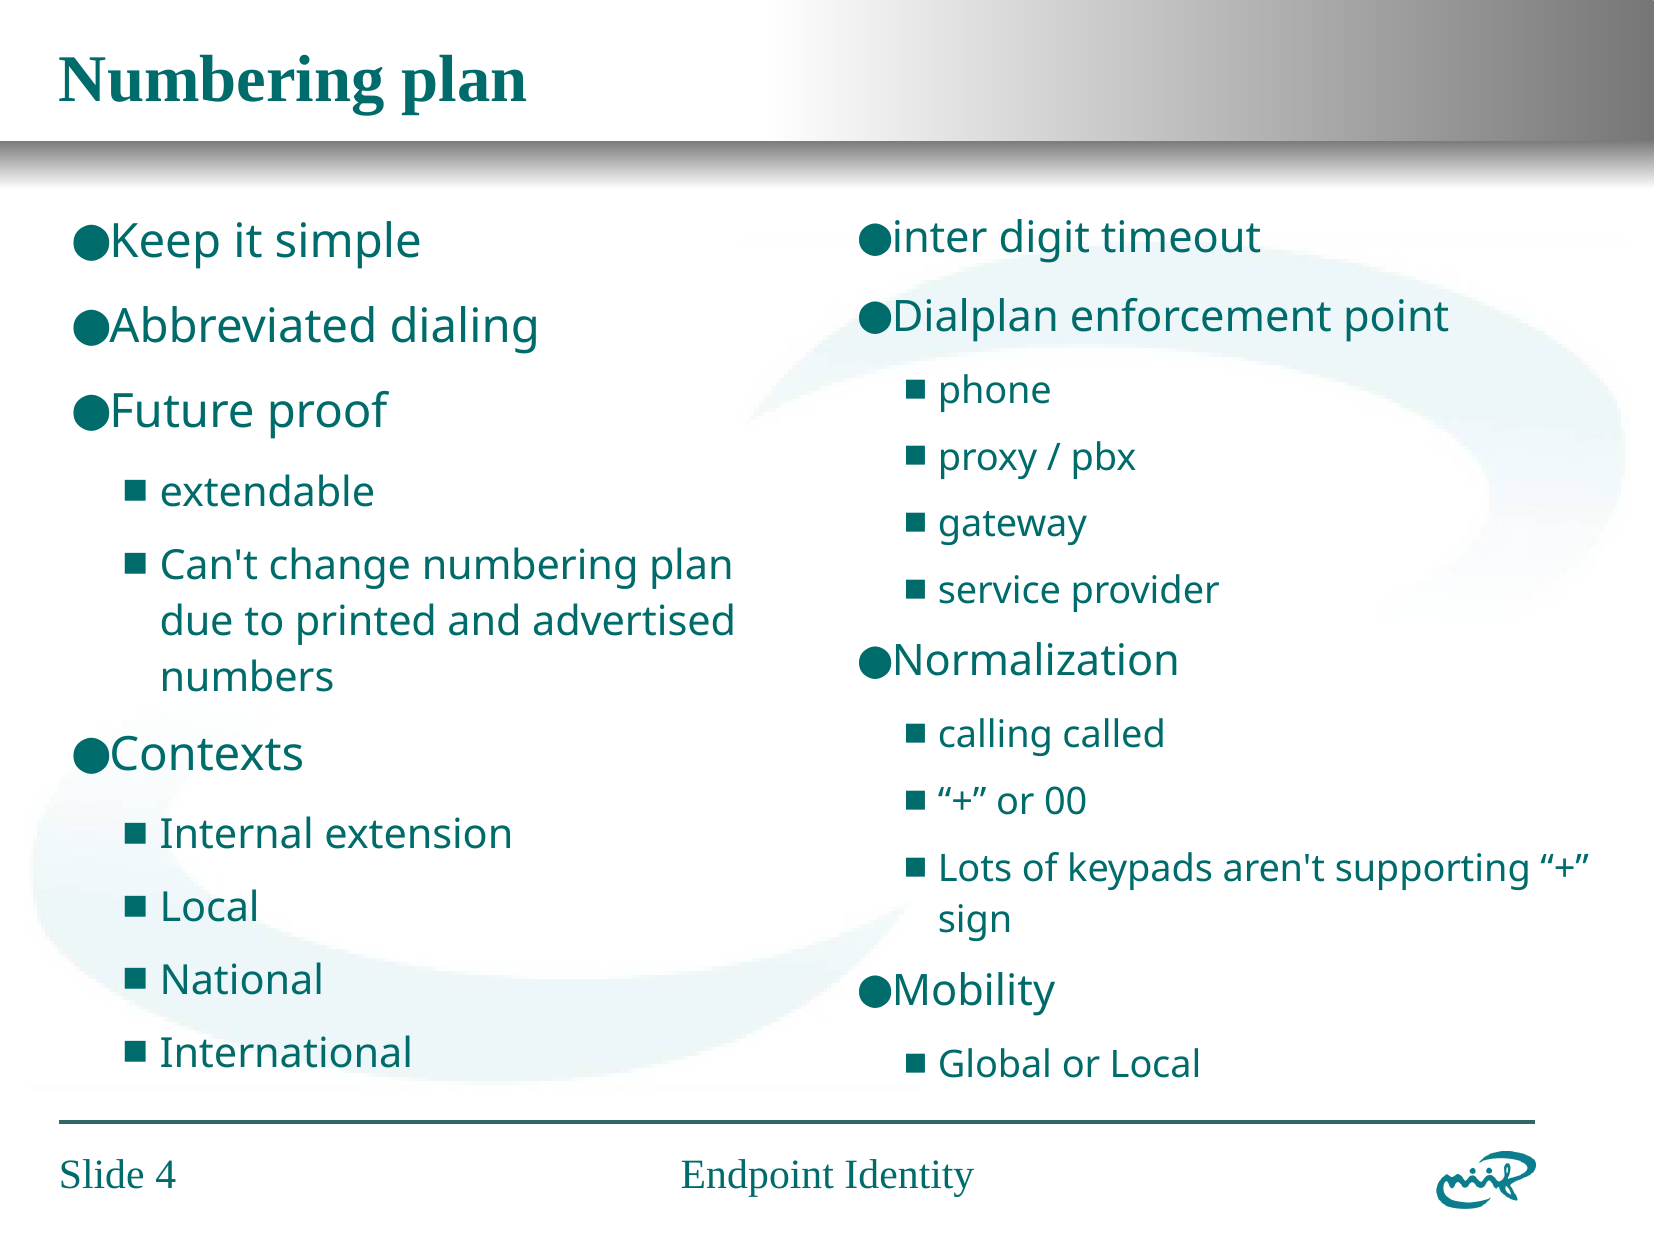

# Numbering plan
Keep it simple
Abbreviated dialing
Future proof
extendable
Can't change numbering plan due to printed and advertised numbers
Contexts
Internal extension
Local
National
International
inter digit timeout
Dialplan enforcement point
phone
proxy / pbx
gateway
service provider
Normalization
calling called
“+” or 00
Lots of keypads aren't supporting “+” sign
Mobility
Global or Local
4
Endpoint Identity